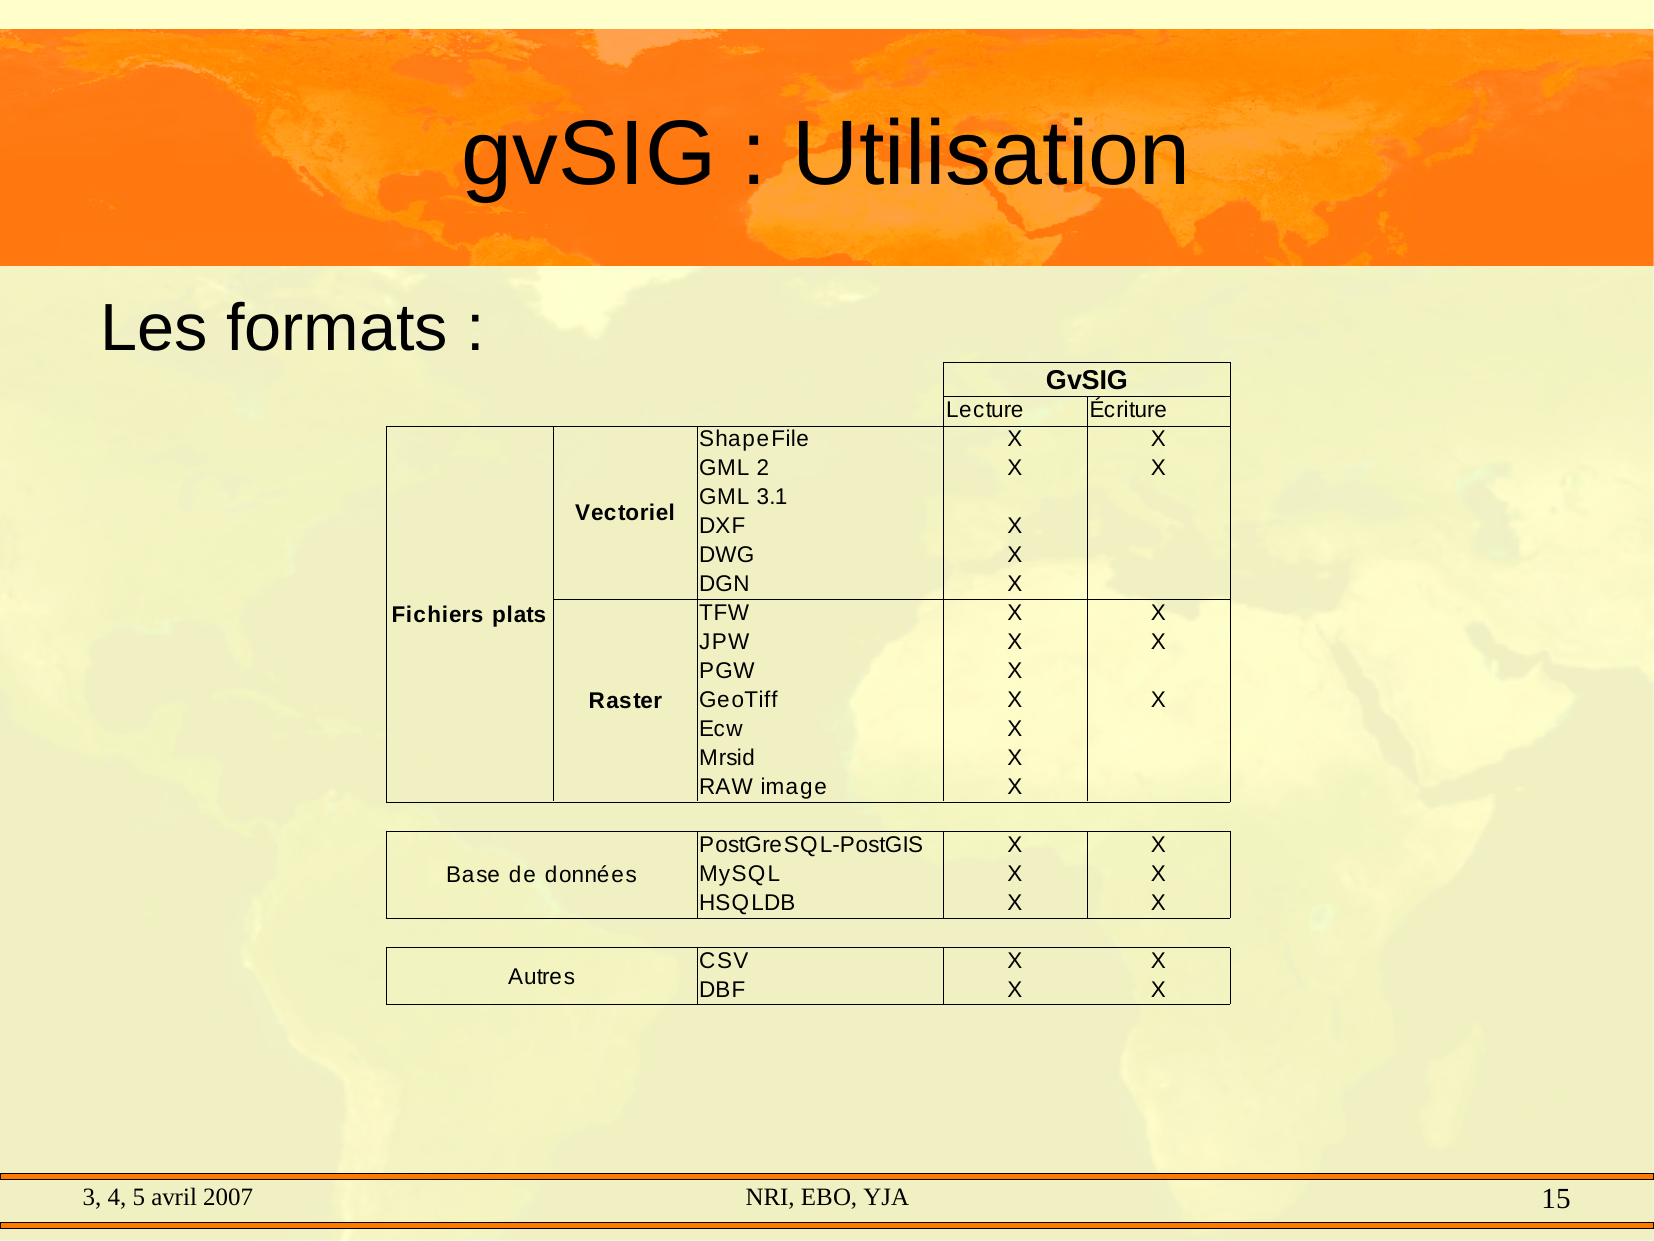

# gvSIG : Utilisation
Les formats :
3, 4, 5 avril 2007
NRI, EBO, YJA
15